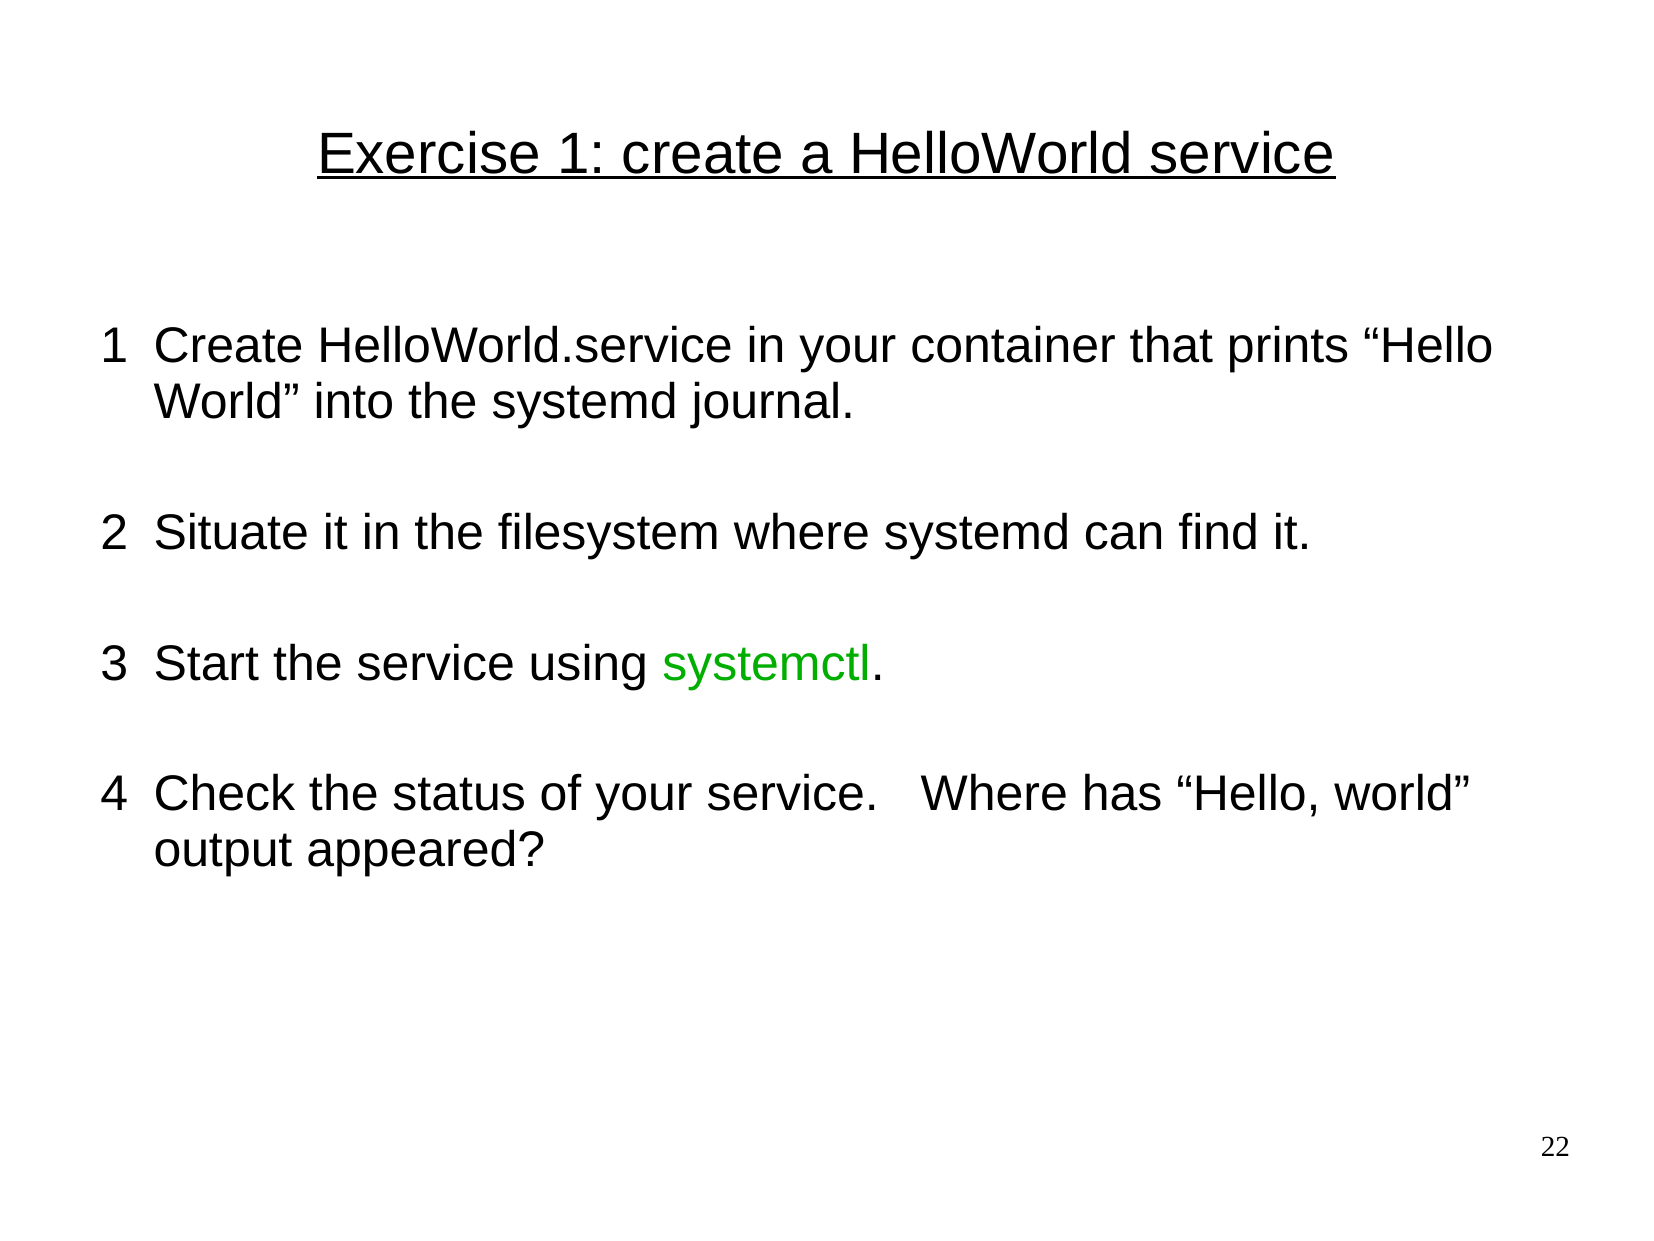

# Exercise 1: create a HelloWorld service
Create HelloWorld.service in your container that prints “Hello World” into the systemd journal.
Situate it in the filesystem where systemd can find it.
Start the service using systemctl.
Check the status of your service. Where has “Hello, world” output appeared?
22